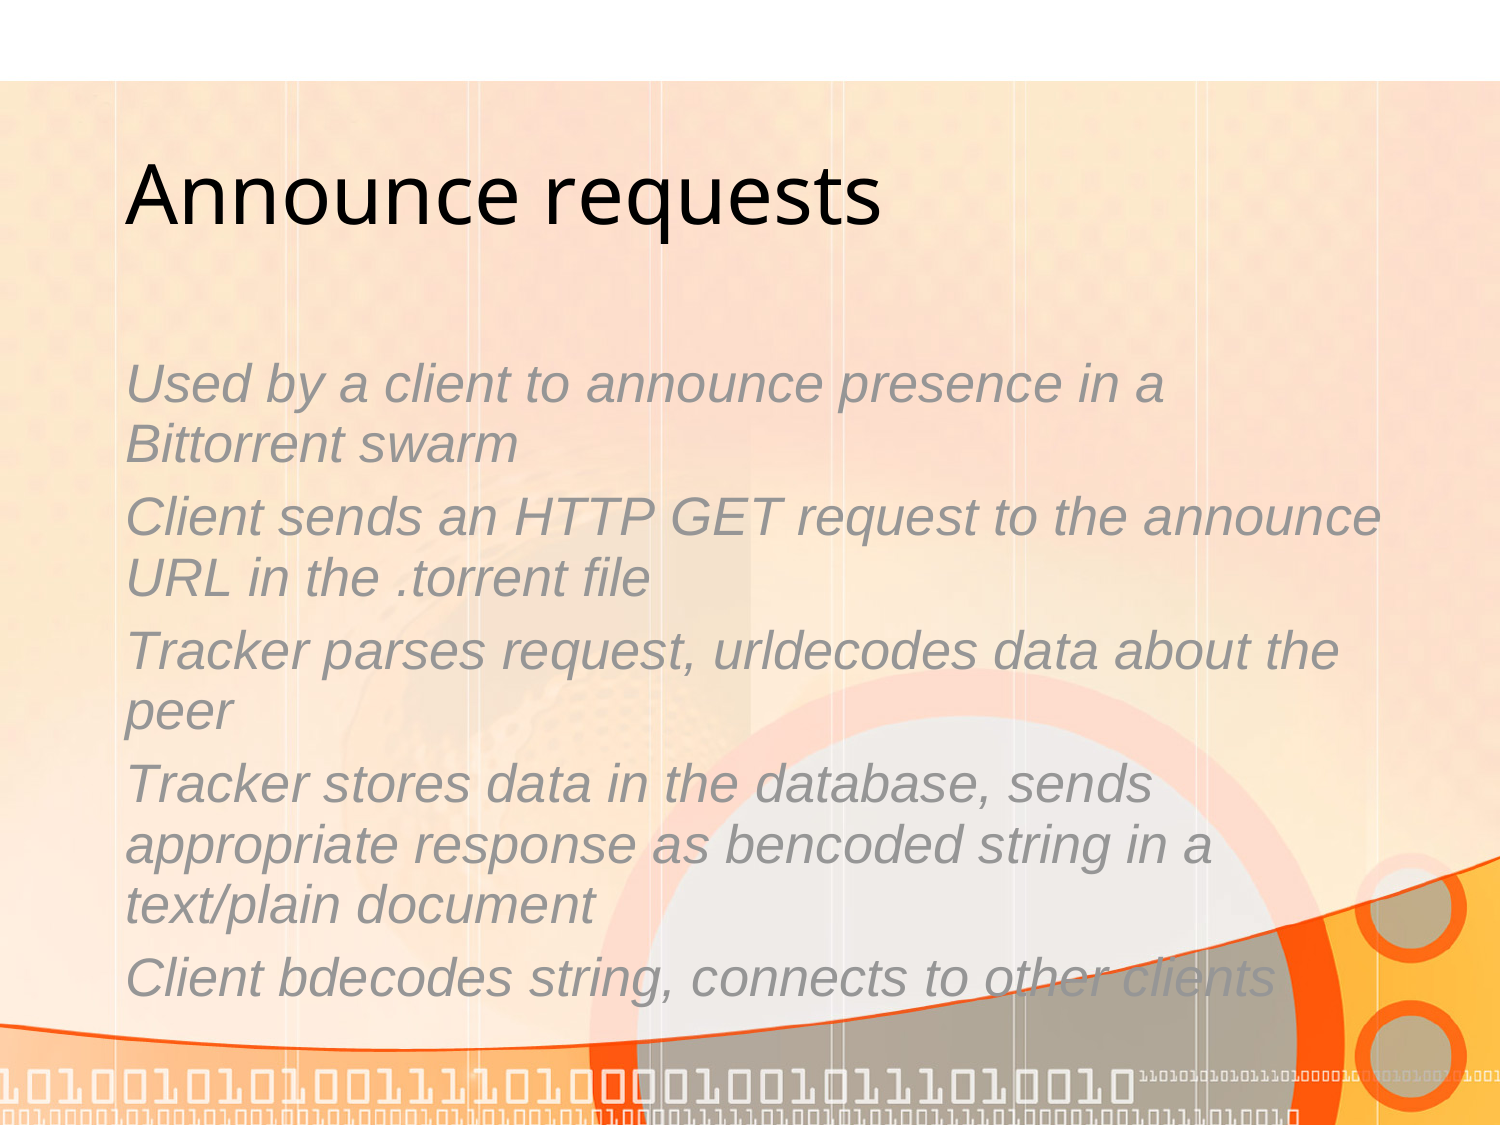

# Announce requests
Used by a client to announce presence in a Bittorrent swarm
Client sends an HTTP GET request to the announce URL in the .torrent file
Tracker parses request, urldecodes data about the peer
Tracker stores data in the database, sends appropriate response as bencoded string in a text/plain document
Client bdecodes string, connects to other clients